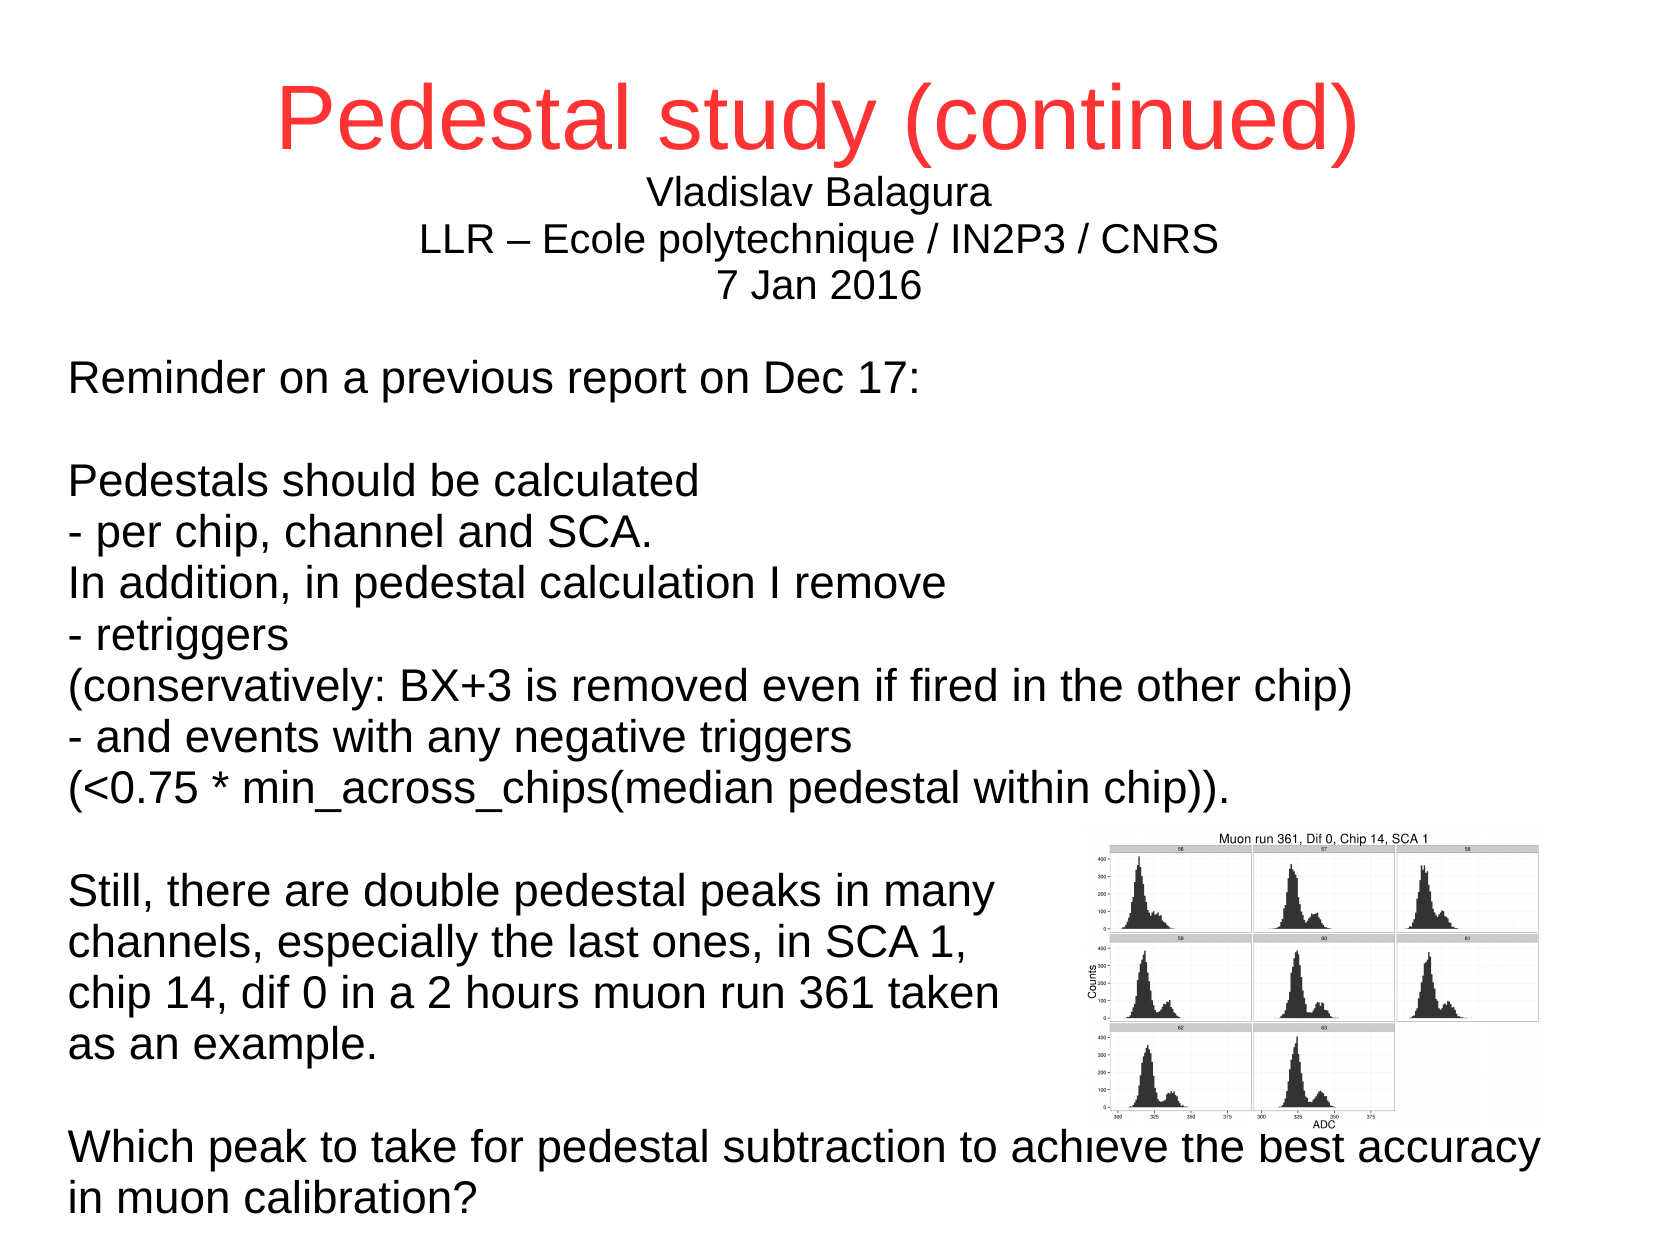

Pedestal study (continued)
Vladislav Balagura
LLR – Ecole polytechnique / IN2P3 / CNRS
7 Jan 2016
# Reminder on a previous report on Dec 17:
Pedestals should be calculated
- per chip, channel and SCA.
In addition, in pedestal calculation I remove
- retriggers
(conservatively: BX+3 is removed even if fired in the other chip)
- and events with any negative triggers
(<0.75 * min_across_chips(median pedestal within chip)).
Still, there are double pedestal peaks in many
channels, especially the last ones, in SCA 1,
chip 14, dif 0 in a 2 hours muon run 361 taken
as an example.
Which peak to take for pedestal subtraction to achieve the best accuracy in muon calibration?